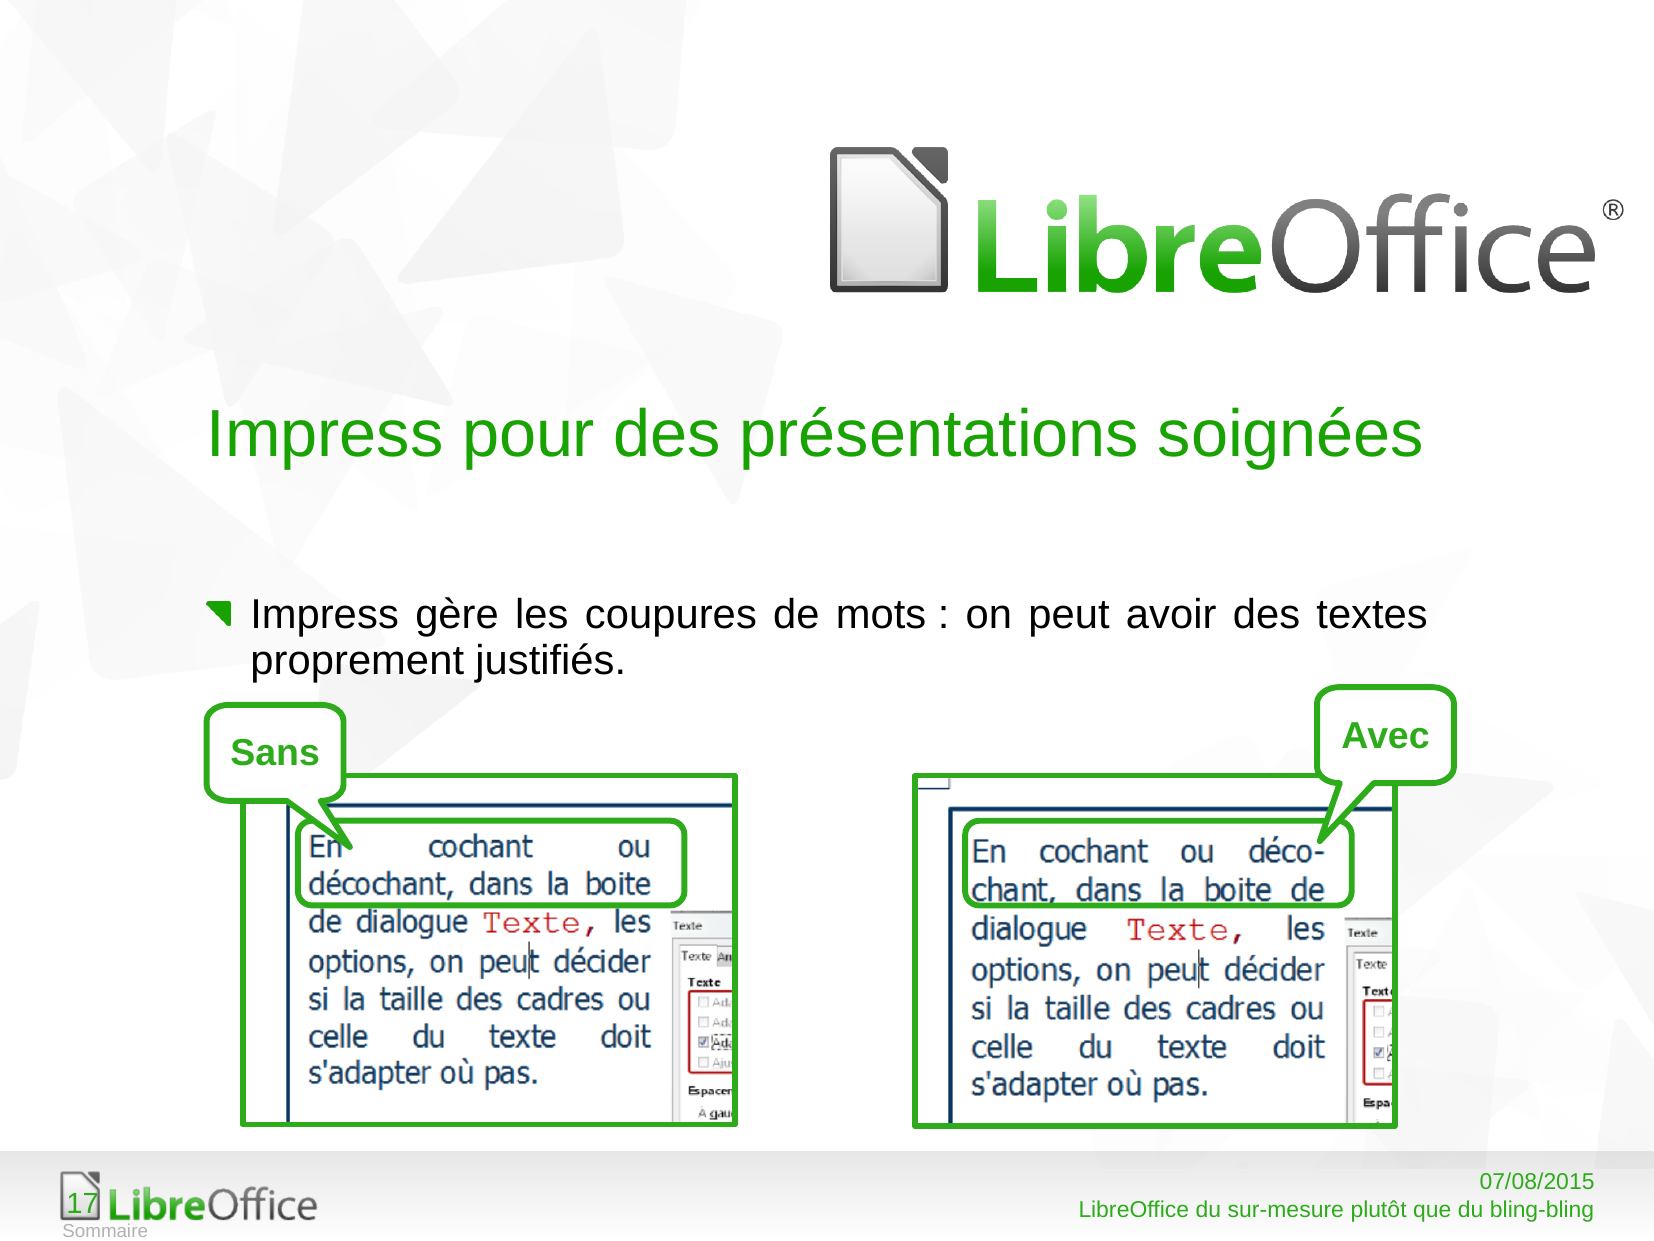

# Impress pour des présentations soignées
Impress gère les coupures de mots : on peut avoir des textes proprement justifiés.
Avec
Sans
07/08/2015
17
LibreOffice du sur-mesure plutôt que du bling-bling